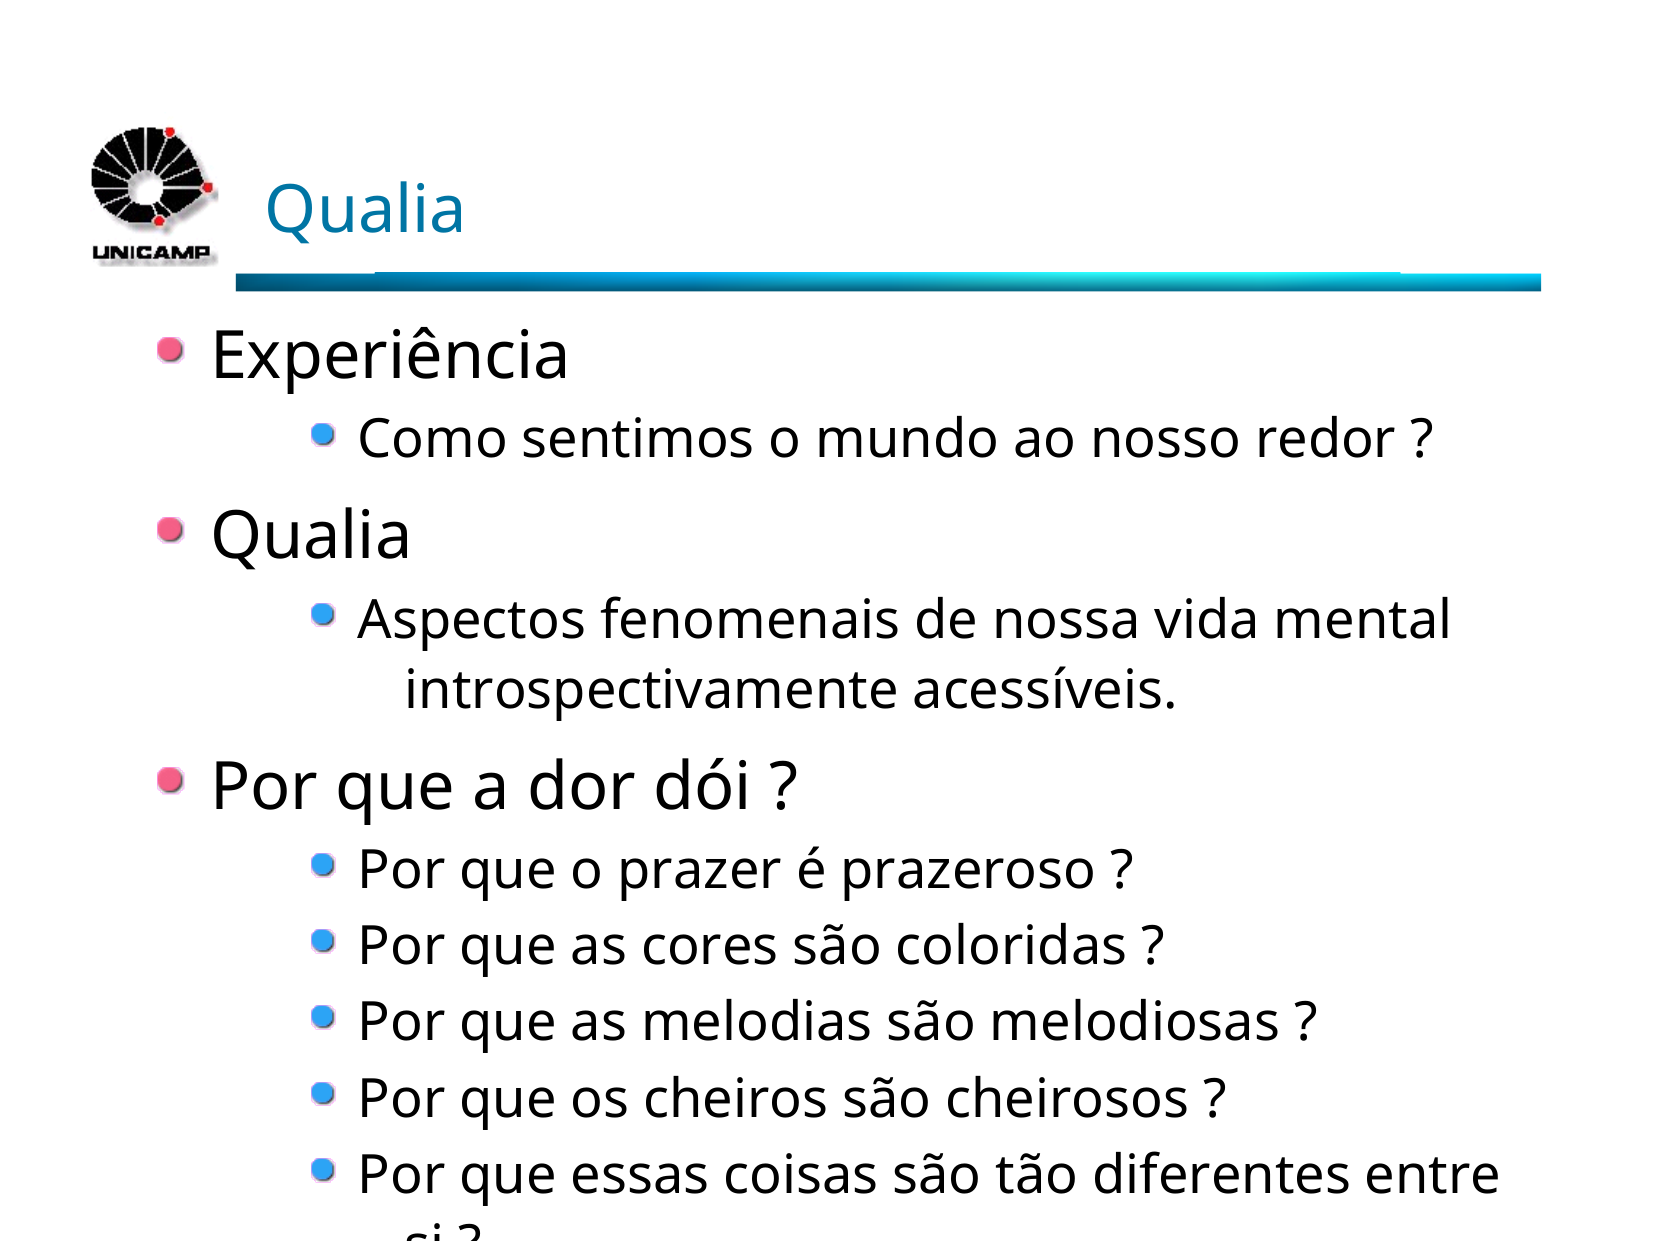

# Qualia
Experiência
Como sentimos o mundo ao nosso redor ?
Qualia
Aspectos fenomenais de nossa vida mental introspectivamente acessíveis.
Por que a dor dói ?
Por que o prazer é prazeroso ?
Por que as cores são coloridas ?
Por que as melodias são melodiosas ?
Por que os cheiros são cheirosos ?
Por que essas coisas são tão diferentes entre si ?